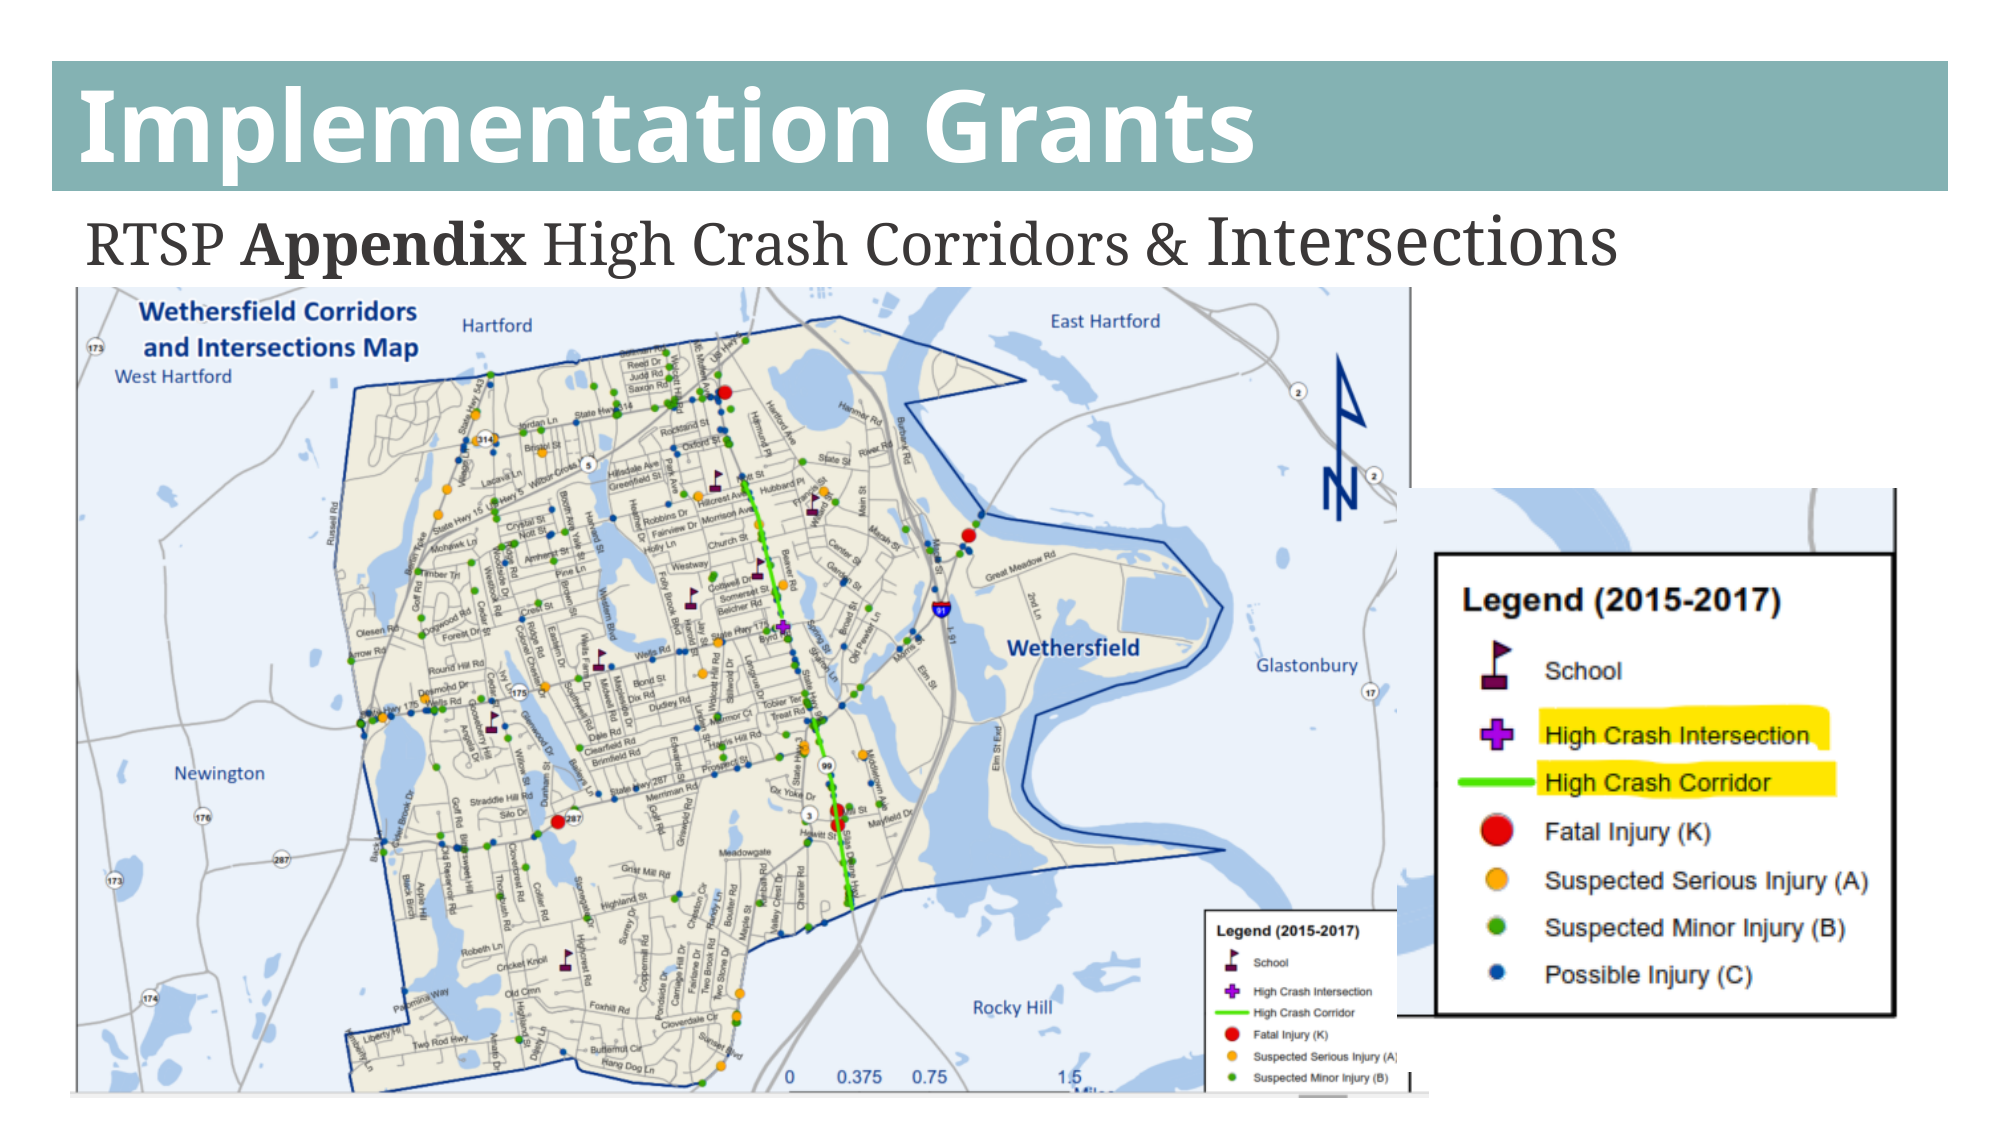

Implementation Grants
RTSP Appendix High Crash Corridors & Intersections